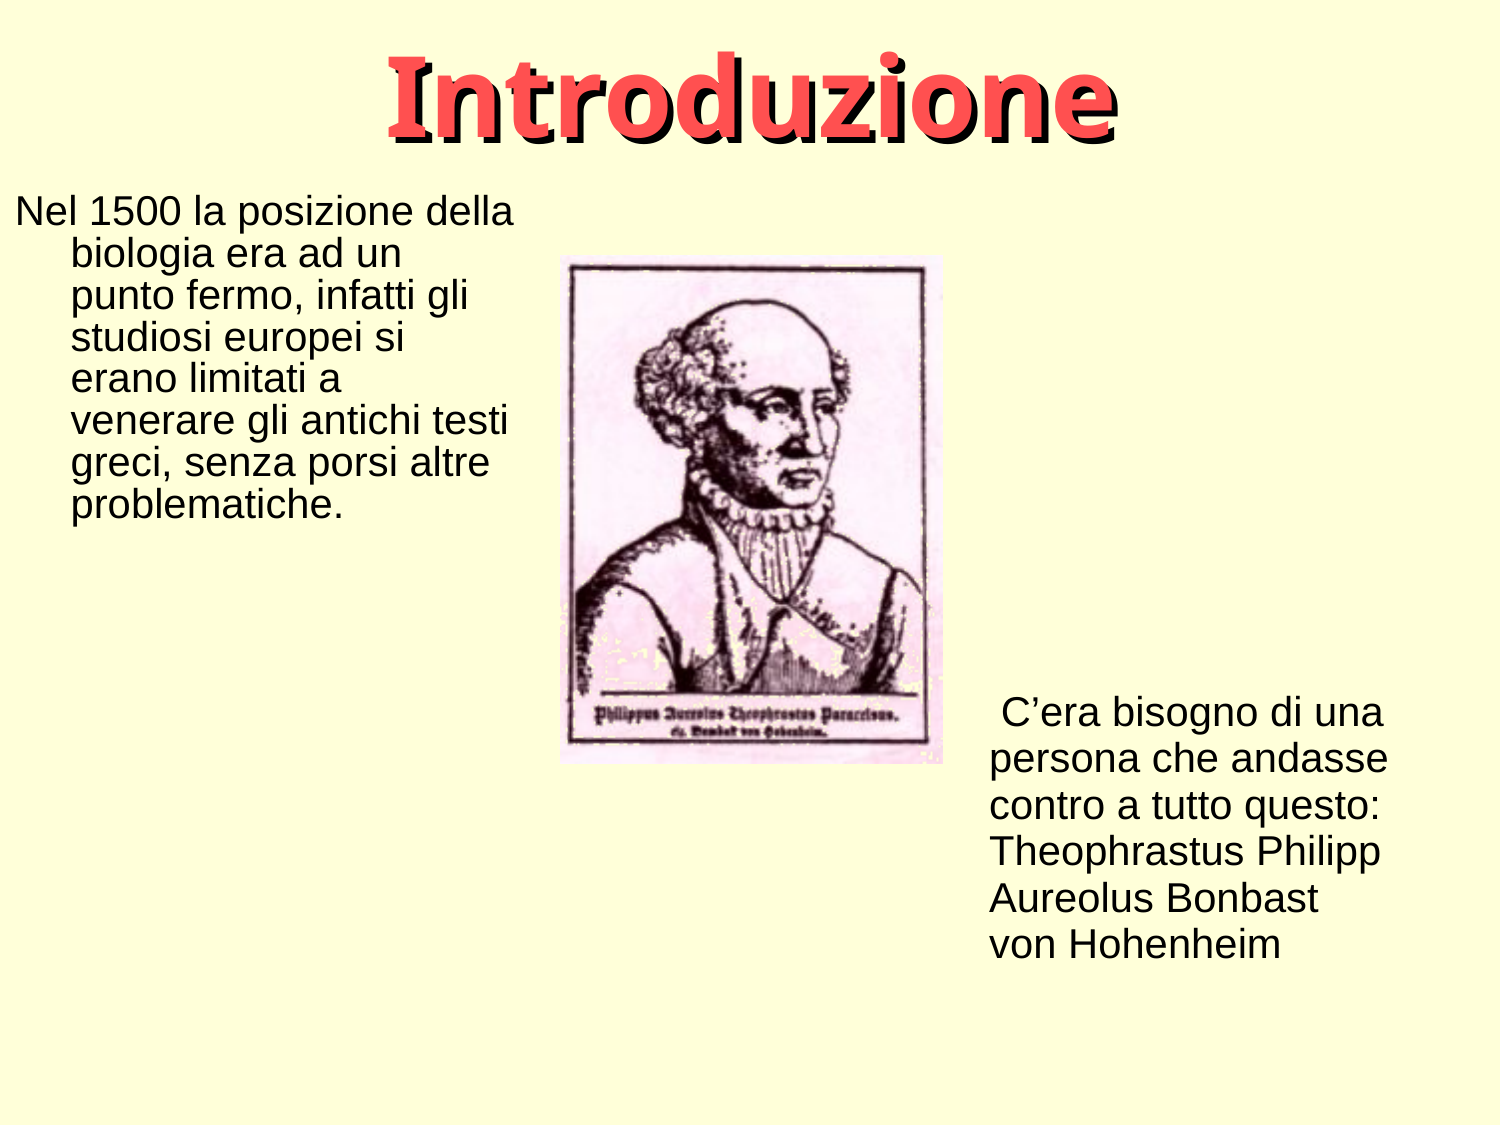

# Introduzione
Nel 1500 la posizione della biologia era ad un punto fermo, infatti gli studiosi europei si erano limitati a venerare gli antichi testi greci, senza porsi altre problematiche.
 C’era bisogno di una persona che andasse contro a tutto questo: Theophrastus Philipp Aureolus Bonbast von Hohenheim